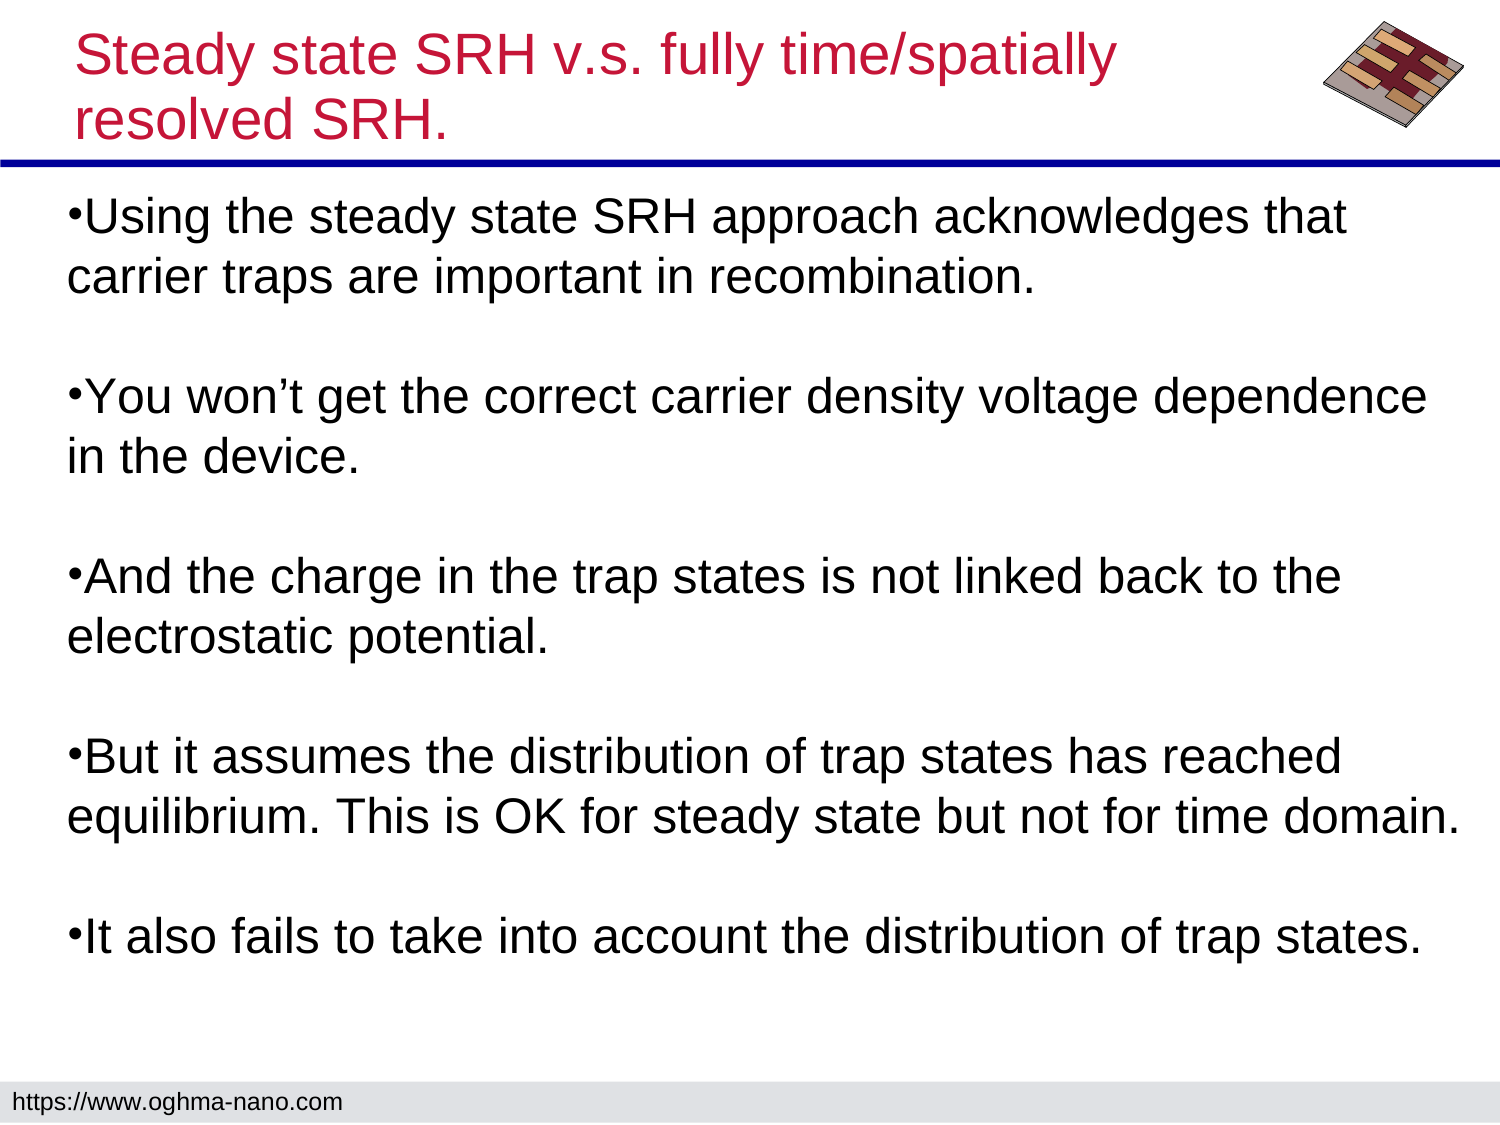

# Steady state SRH v.s. fully time/spatially resolved SRH.
Using the steady state SRH approach acknowledges that carrier traps are important in recombination.
You won’t get the correct carrier density voltage dependence in the device.
And the charge in the trap states is not linked back to the electrostatic potential.
But it assumes the distribution of trap states has reached equilibrium. This is OK for steady state but not for time domain.
It also fails to take into account the distribution of trap states.